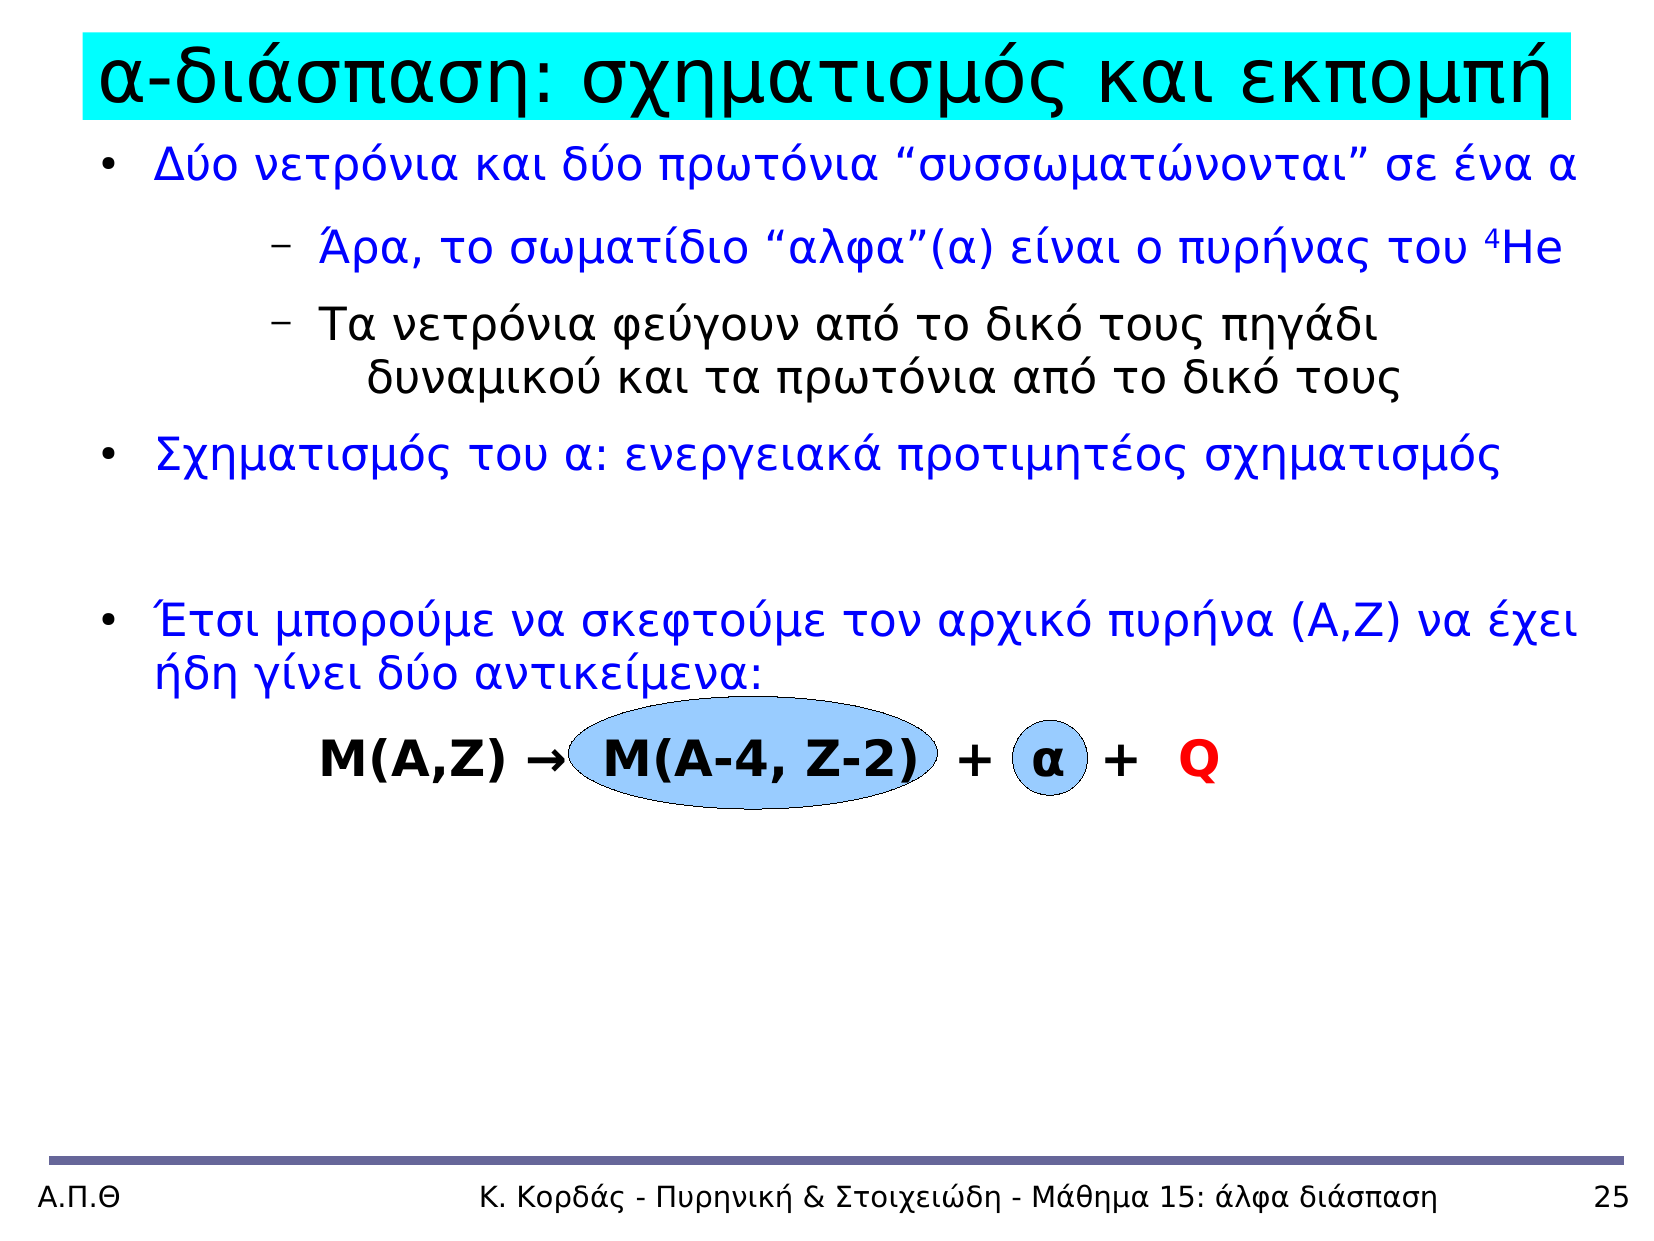

α-διάσπαση: σχηματισμός και εκπομπή
# Δύο νετρόνια και δύο πρωτόνια “συσσωματώνονται” σε ένα α
Άρα, το σωματίδιο “αλφα”(α) είναι ο πυρήνας του 4Ηe
Τα νετρόνια φεύγουν από το δικό τους πηγάδι δυναμικού και τα πρωτόνια από το δικό τους
Σχηματισμός του α: ενεργειακά προτιμητέος σχηματισμός
Έτσι μπορούμε να σκεφτούμε τον αρχικό πυρήνα (Α,Ζ) να έχει ήδη γίνει δύο αντικείμενα:
Μ(Α,Ζ) → Μ(Α-4, Ζ-2) + α + Q
Α.Π.Θ
Κ. Κορδάς - Πυρηνική & Στοιχειώδη - Μάθημα 15: άλφα διάσπαση
25